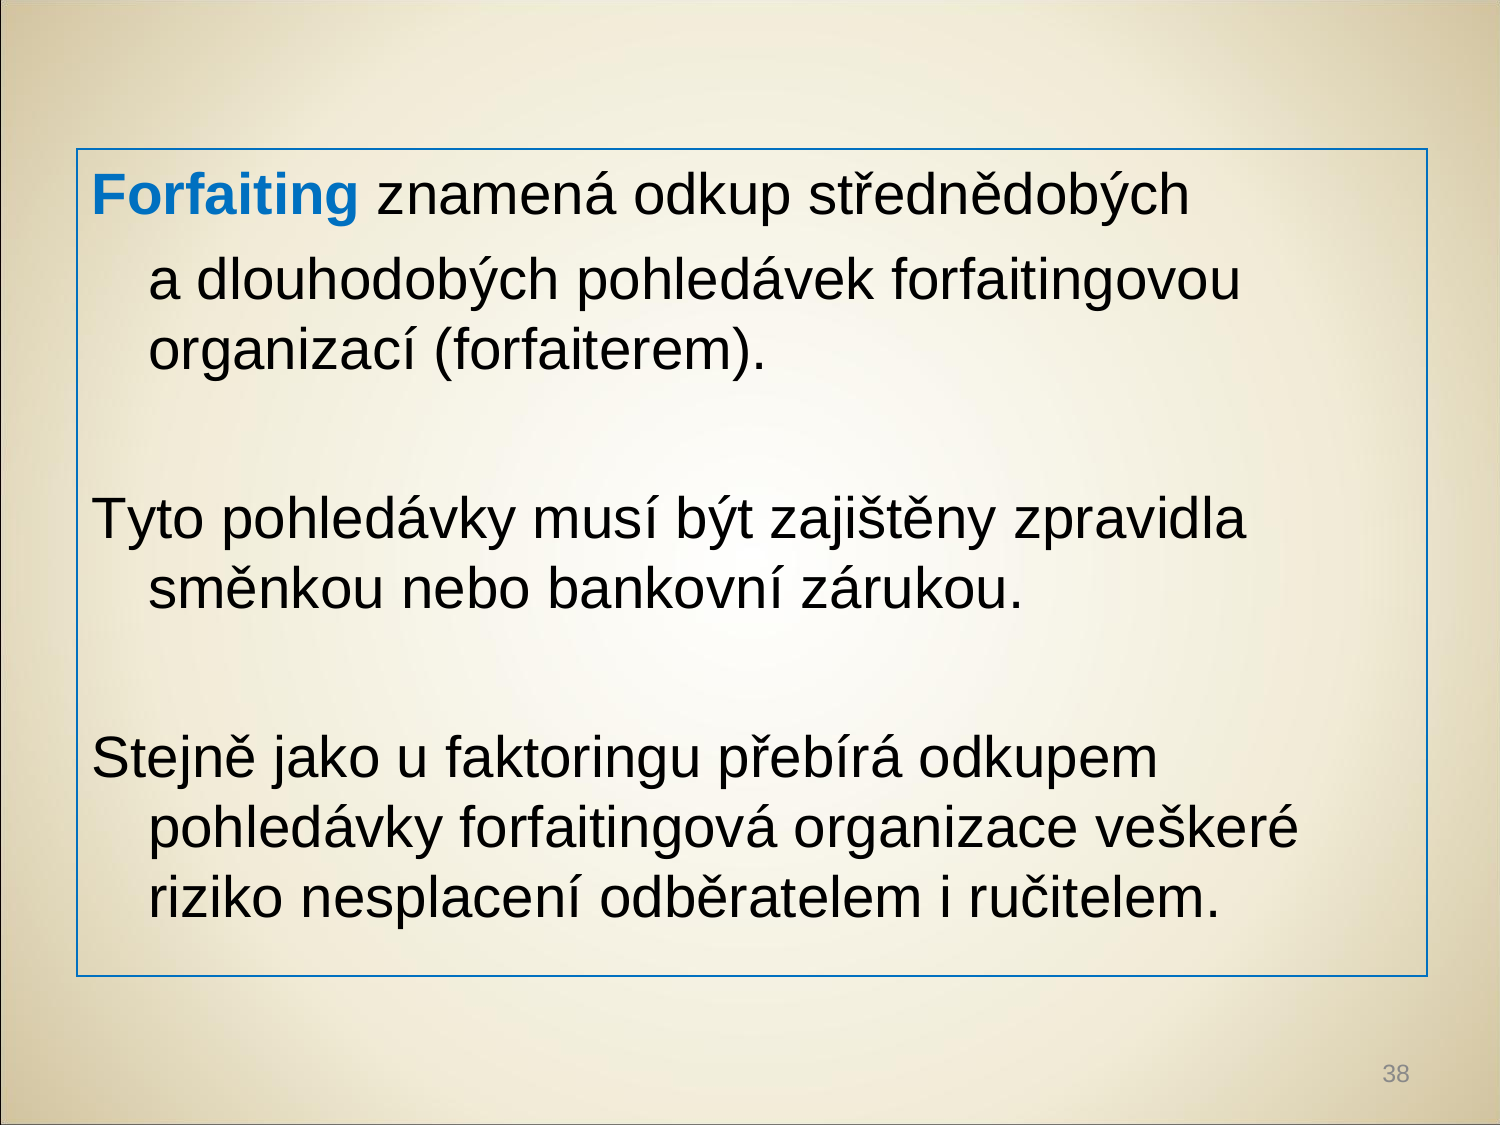

# Forfaiting znamená odkup střednědobých
	a dlouhodobých pohledávek forfaitingovou organizací (forfaiterem).
Tyto pohledávky musí být zajištěny zpravidla směnkou nebo bankovní zárukou.
Stejně jako u faktoringu přebírá odkupem pohledávky forfaitingová organizace veškeré riziko nesplacení odběratelem i ručitelem.